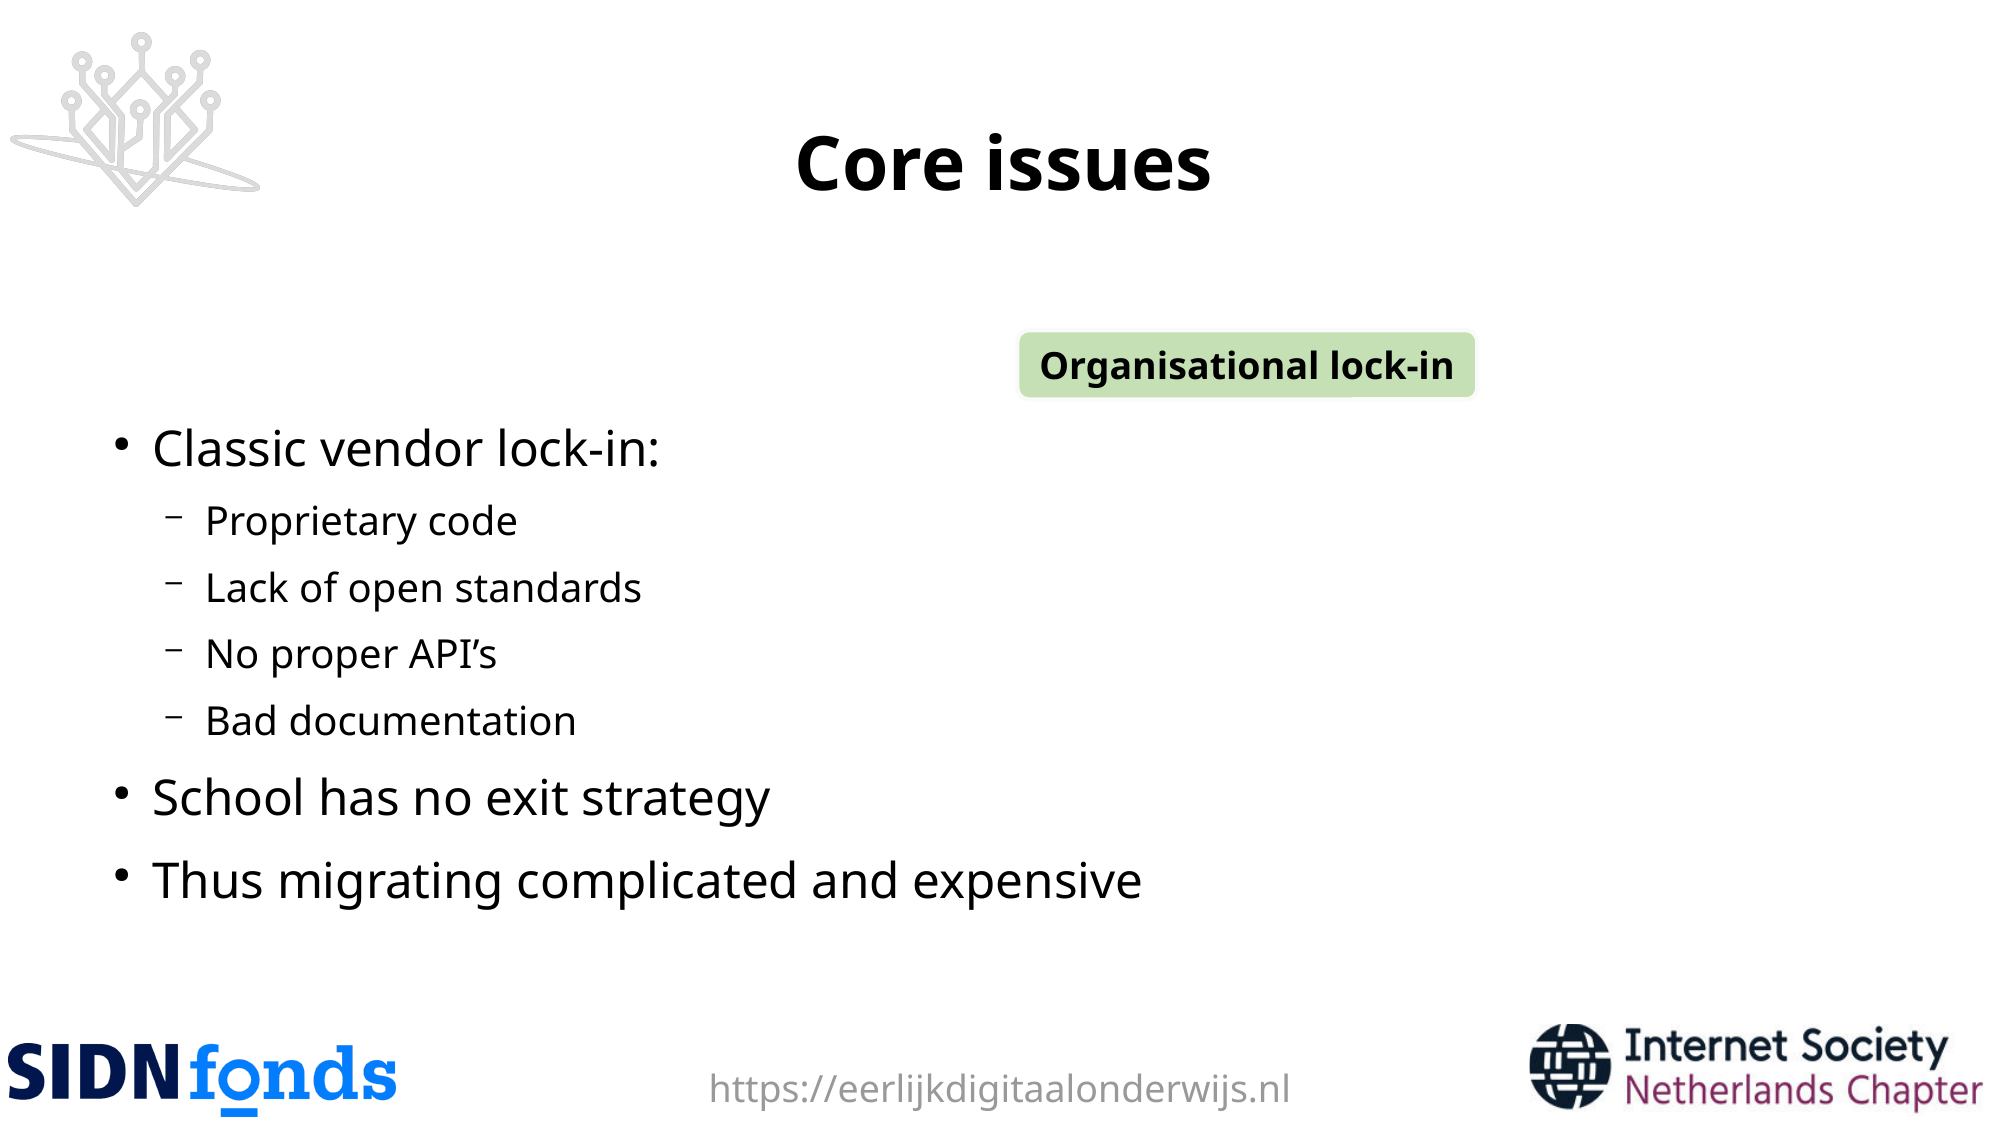

Core issues
# Classic vendor lock-in:
Proprietary code
Lack of open standards
No proper API’s
Bad documentation
School has no exit strategy
Thus migrating complicated and expensive
Organisational lock-in
https://eerlijkdigitaalonderwijs.nl